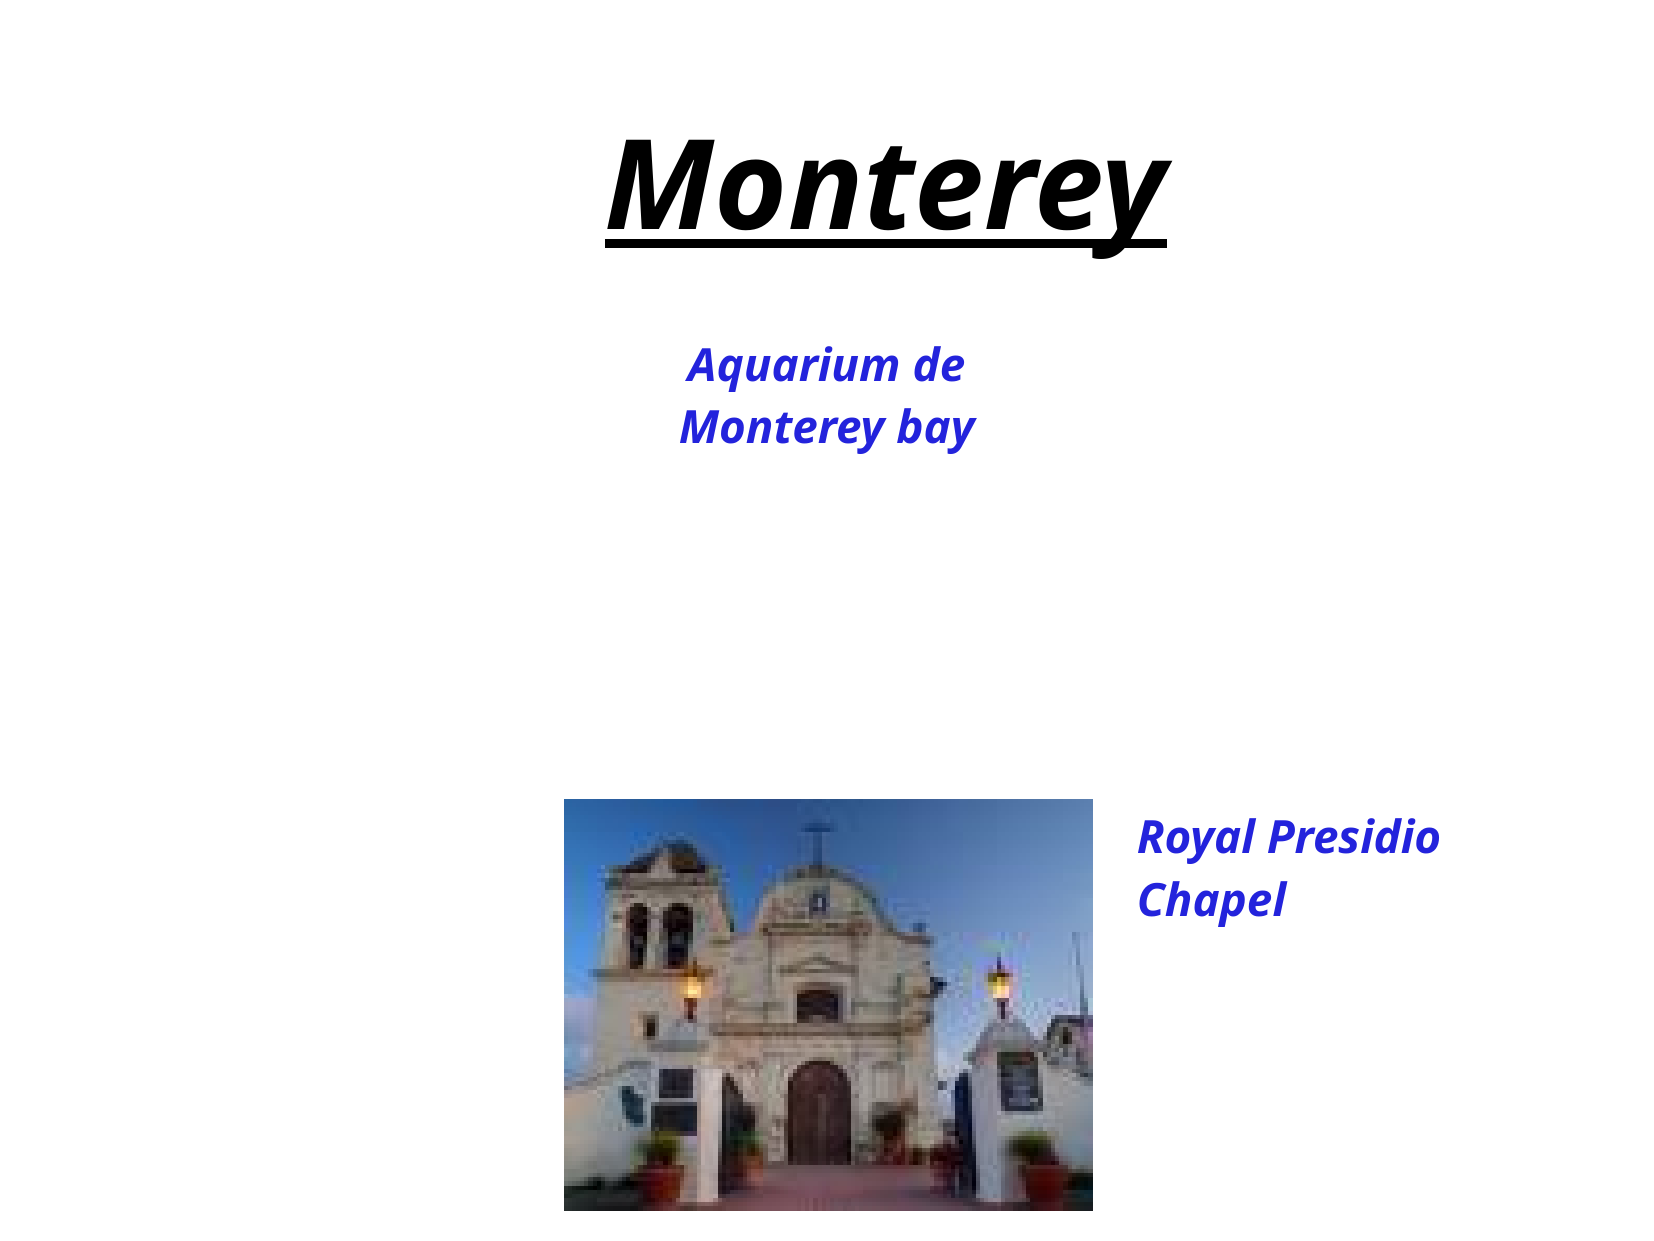

Monterey
Aquarium de Monterey bay
Royal Presidio Chapel